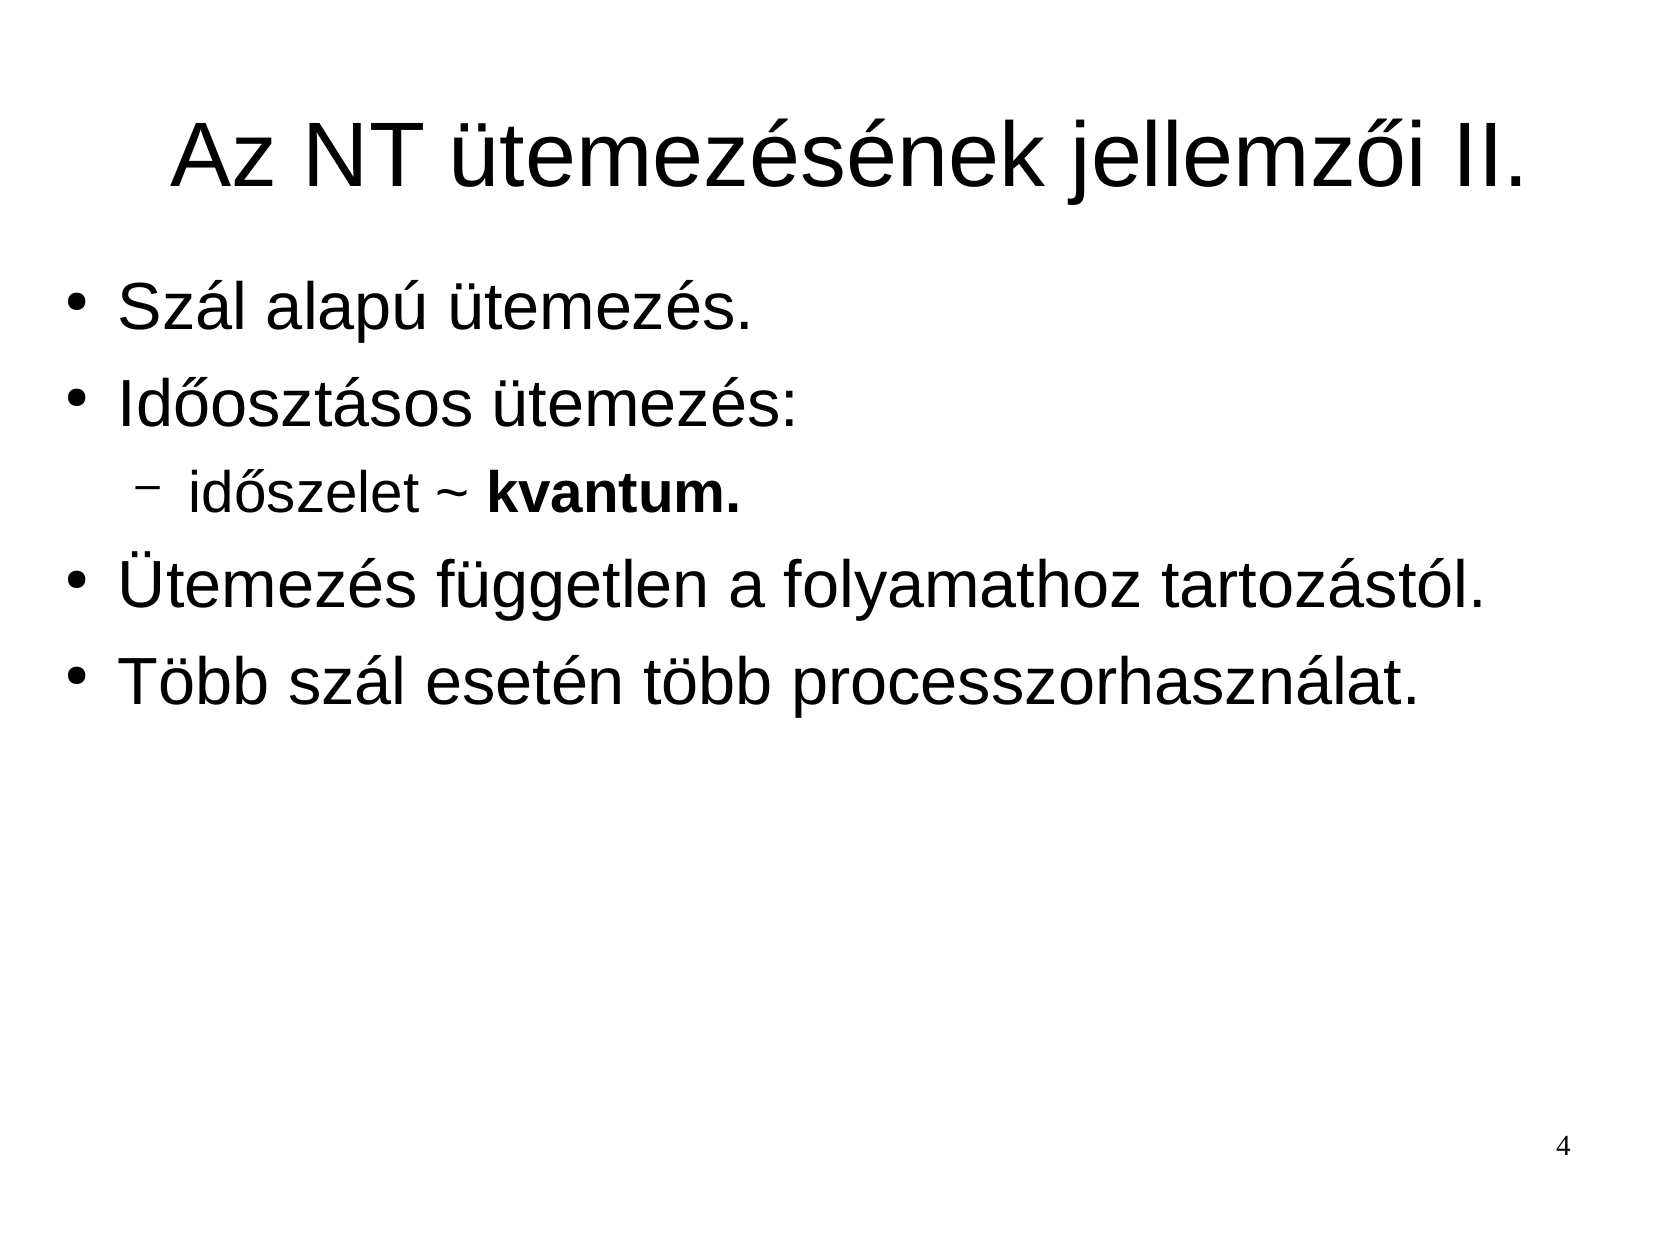

# Az NT ütemezésének jellemzői II.
Szál alapú ütemezés.
Időosztásos ütemezés:
időszelet ~ kvantum.
Ütemezés független a folyamathoz tartozástól.
Több szál esetén több processzorhasználat.
4